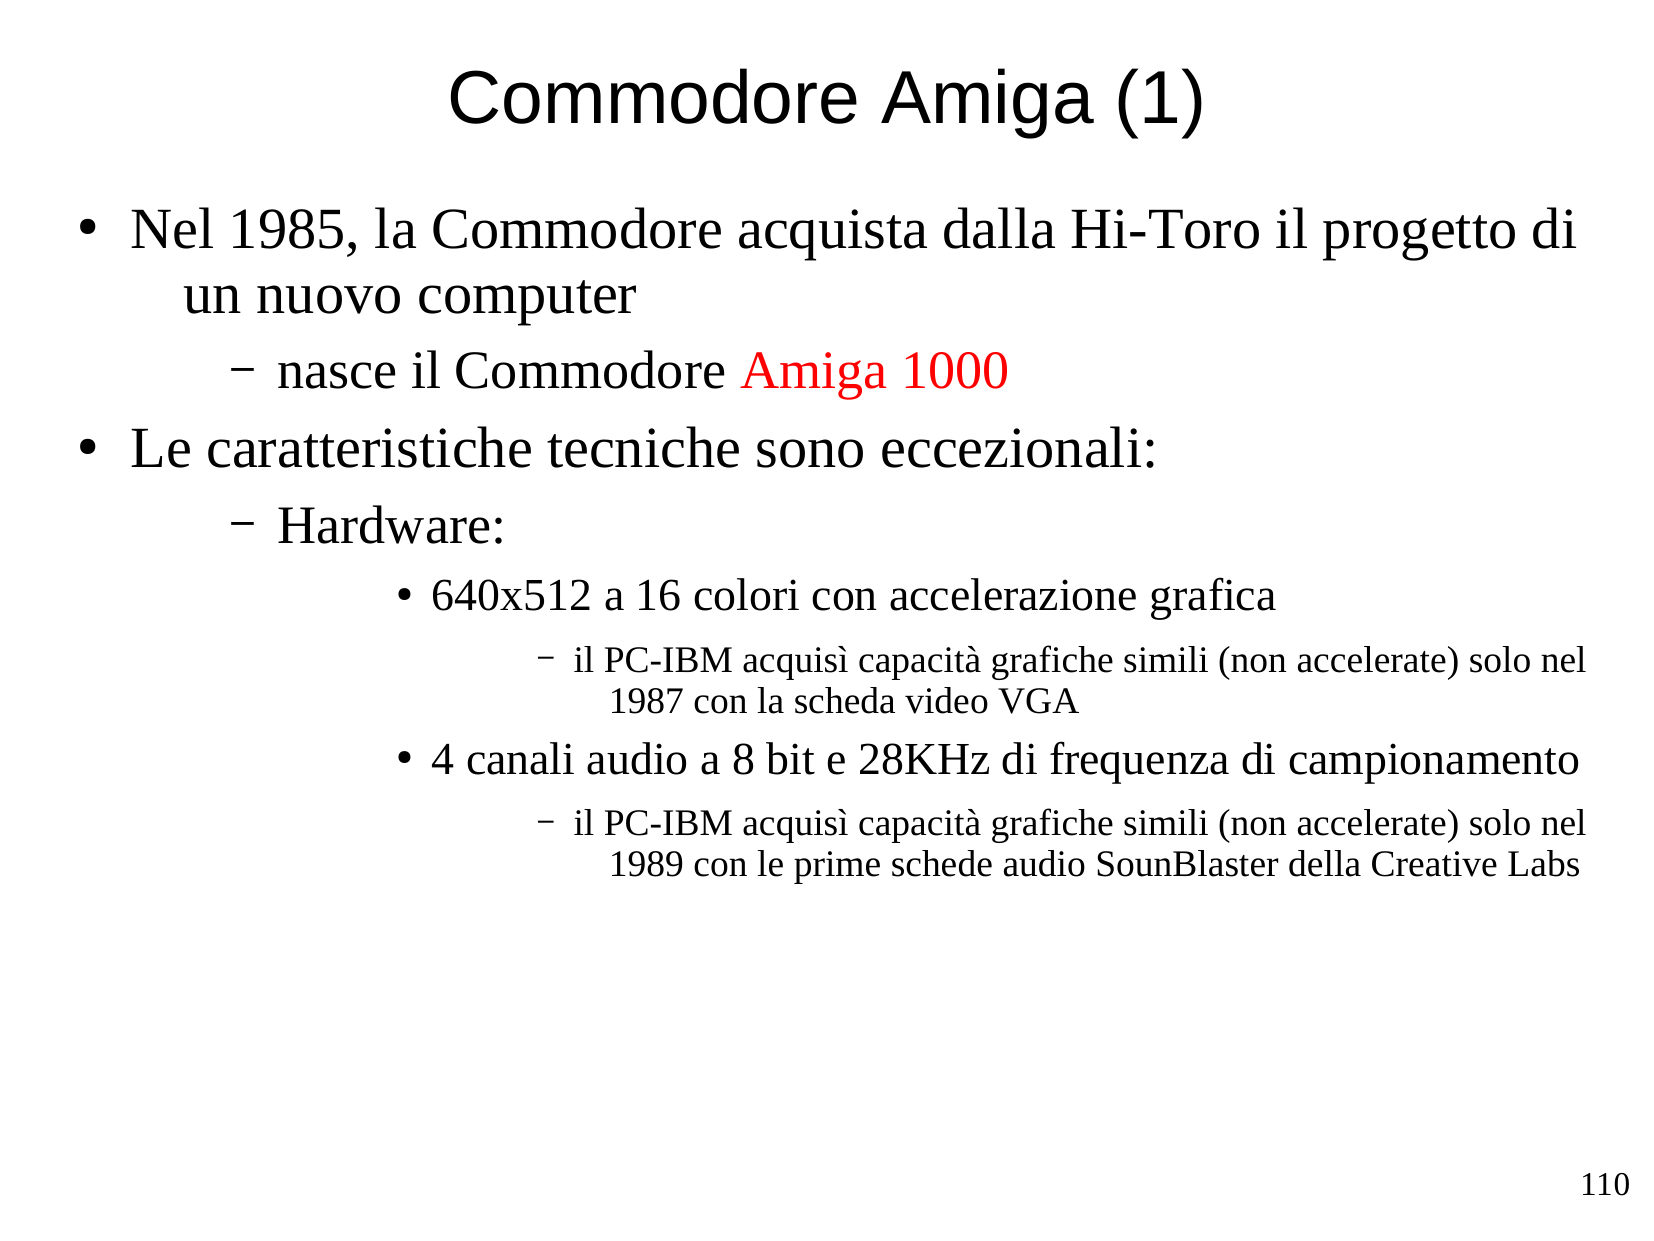

# Commodore Amiga (1)
Nel 1985, la Commodore acquista dalla Hi-Toro il progetto di un nuovo computer
nasce il Commodore Amiga 1000
Le caratteristiche tecniche sono eccezionali:
Hardware:
640x512 a 16 colori con accelerazione grafica
il PC-IBM acquisì capacità grafiche simili (non accelerate) solo nel 1987 con la scheda video VGA
4 canali audio a 8 bit e 28KHz di frequenza di campionamento
il PC-IBM acquisì capacità grafiche simili (non accelerate) solo nel 1989 con le prime schede audio SounBlaster della Creative Labs